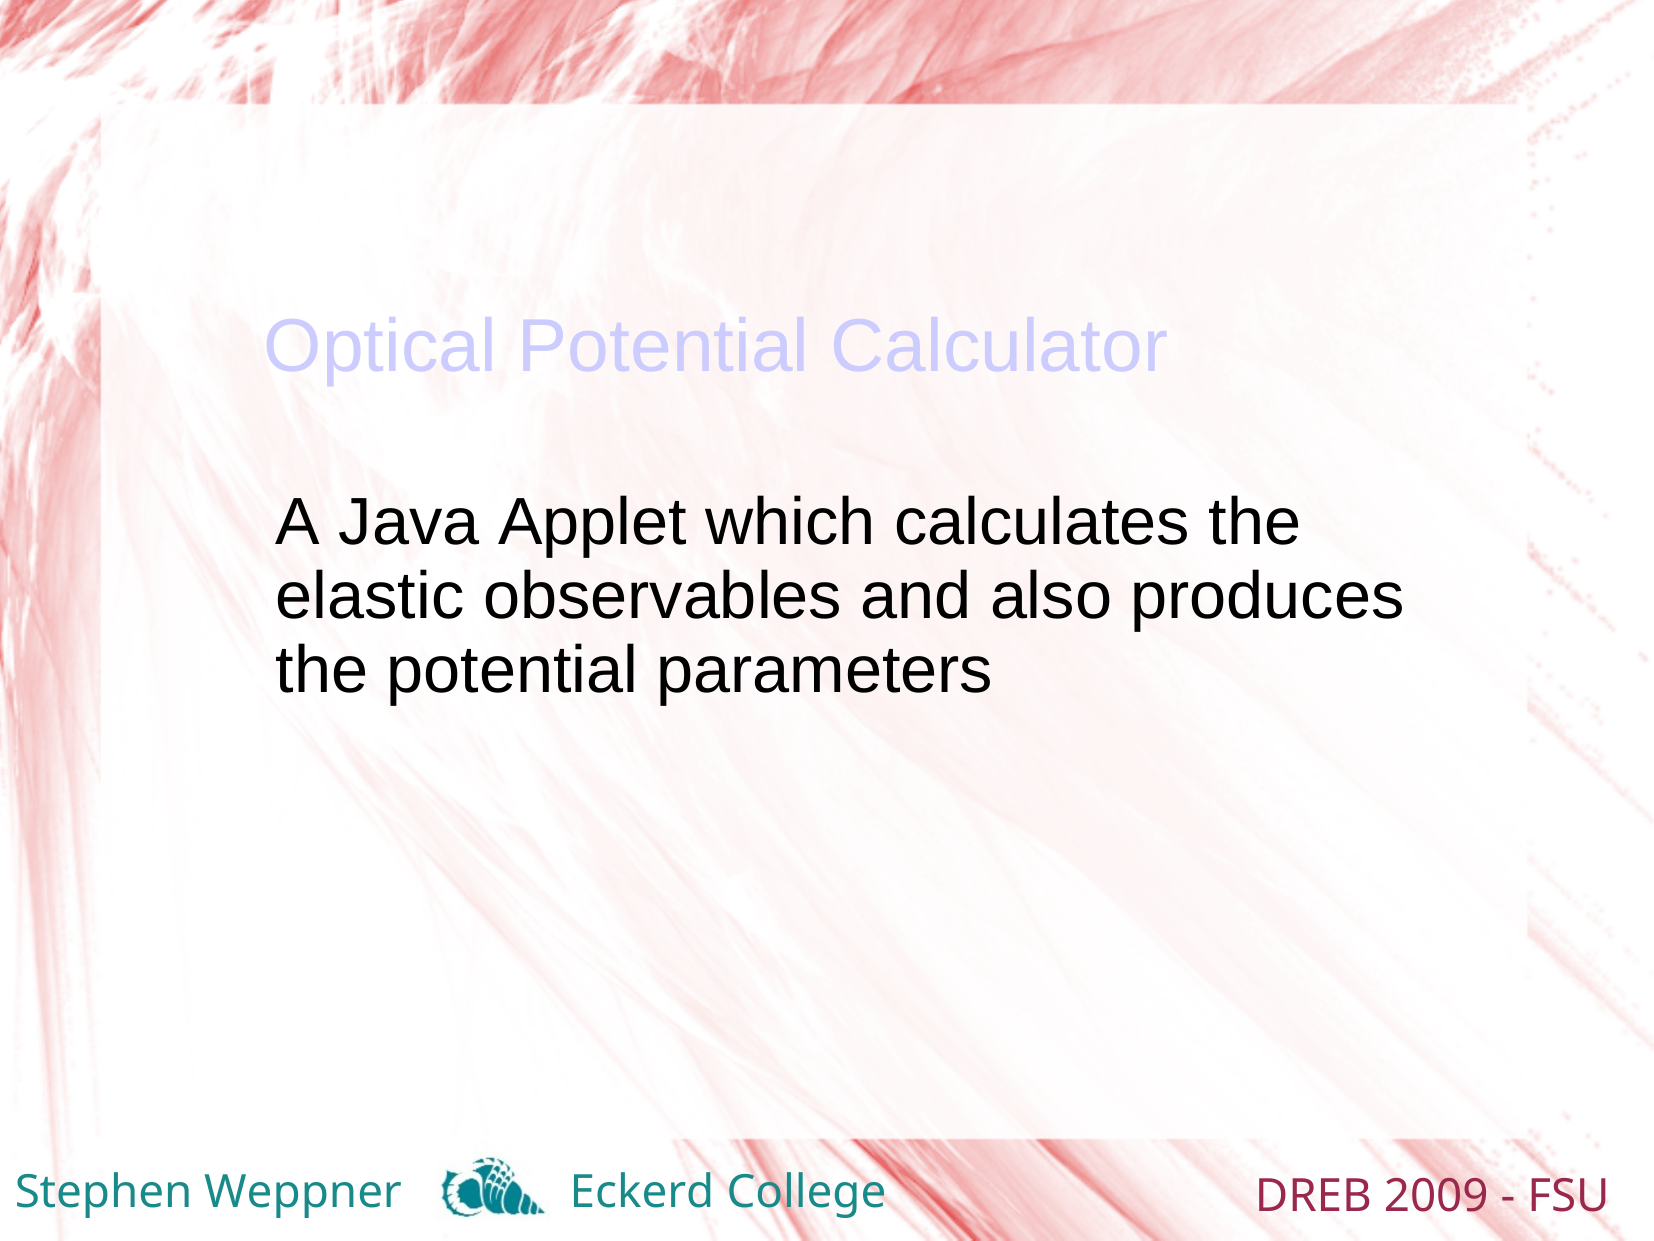

Optical Potential Calculator
A Java Applet which calculates the
elastic observables and also produces
the potential parameters
Stephen Weppner Eckerd College
DREB 2009 - FSU